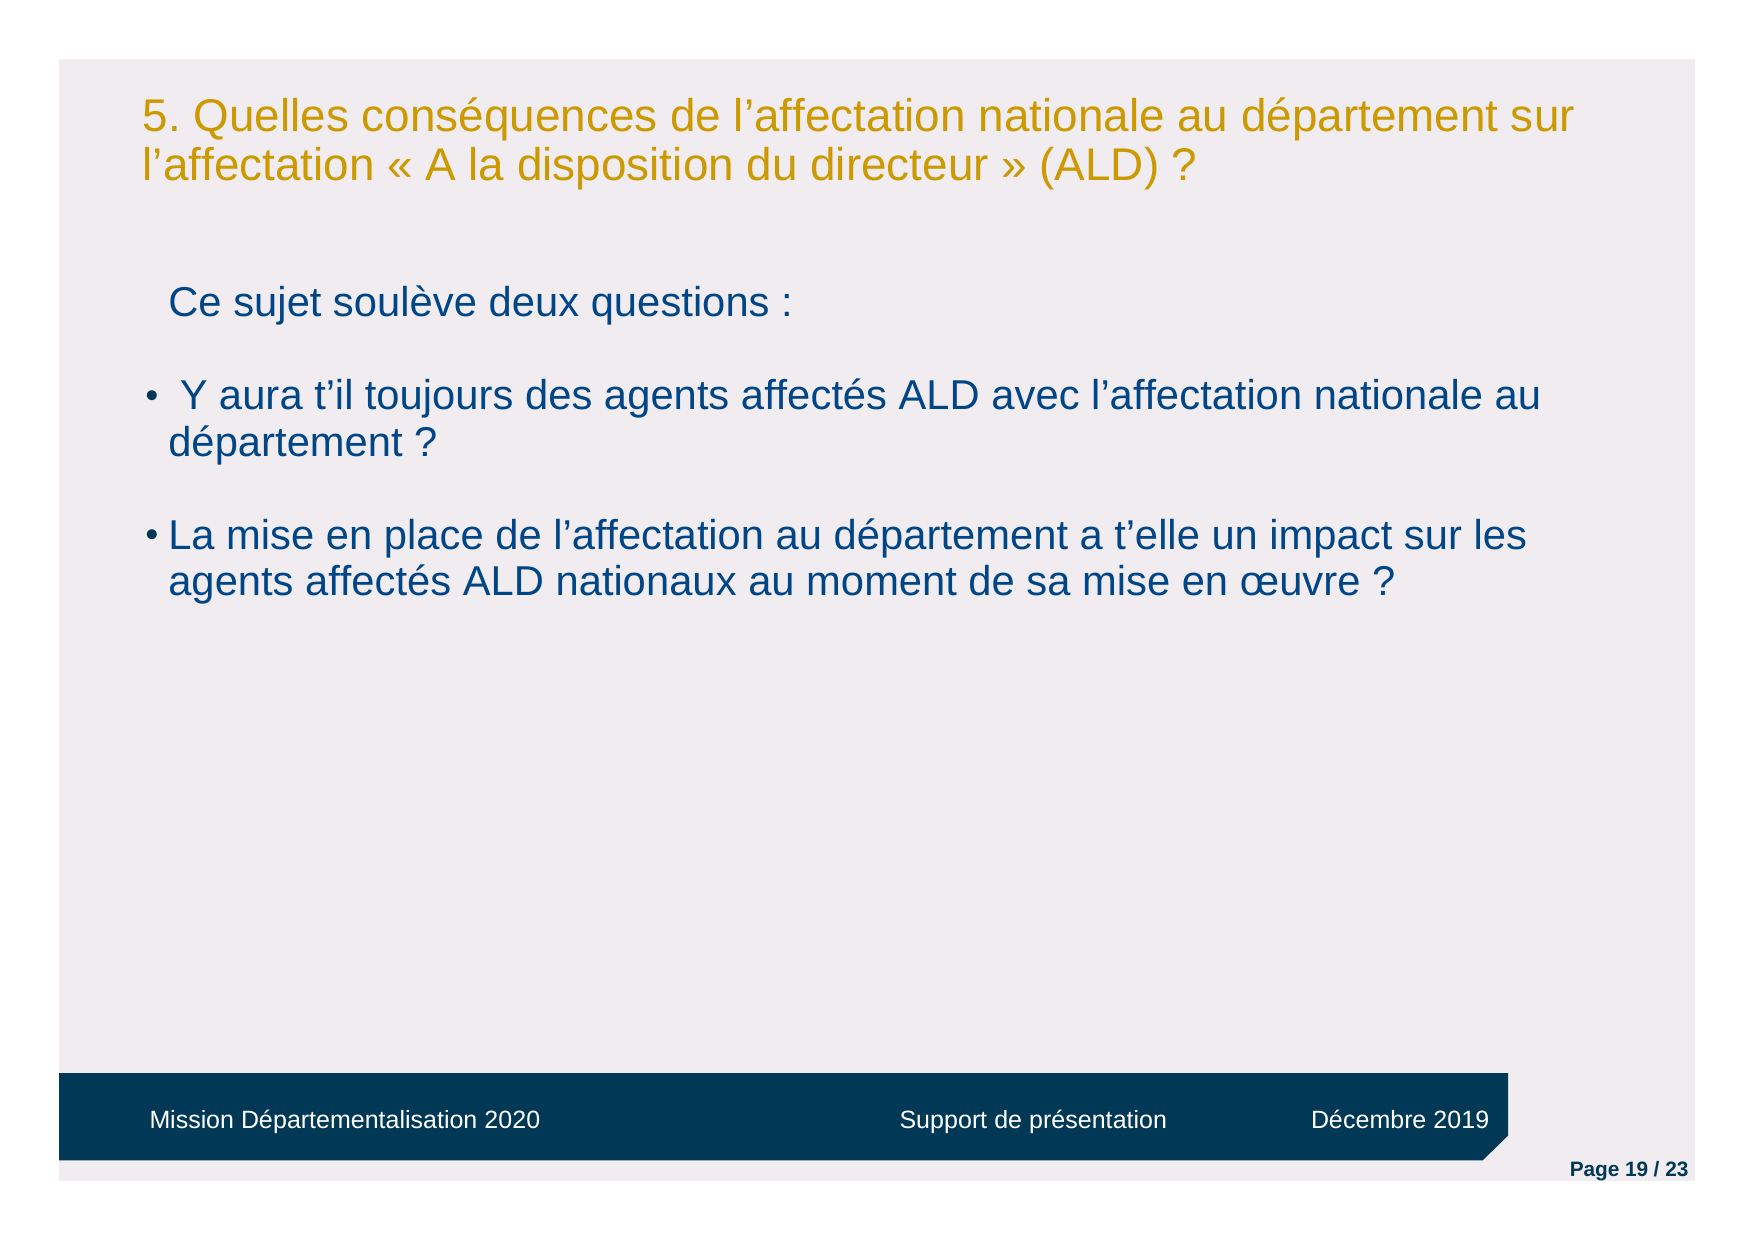

# 5. Quelles conséquences de l’affectation nationale au département sur l’affectation « A la disposition du directeur » (ALD) ?
Ce sujet soulève deux questions :
 Y aura t’il toujours des agents affectés ALD avec l’affectation nationale au département ?
La mise en place de l’affectation au département a t’elle un impact sur les agents affectés ALD nationaux au moment de sa mise en œuvre ?